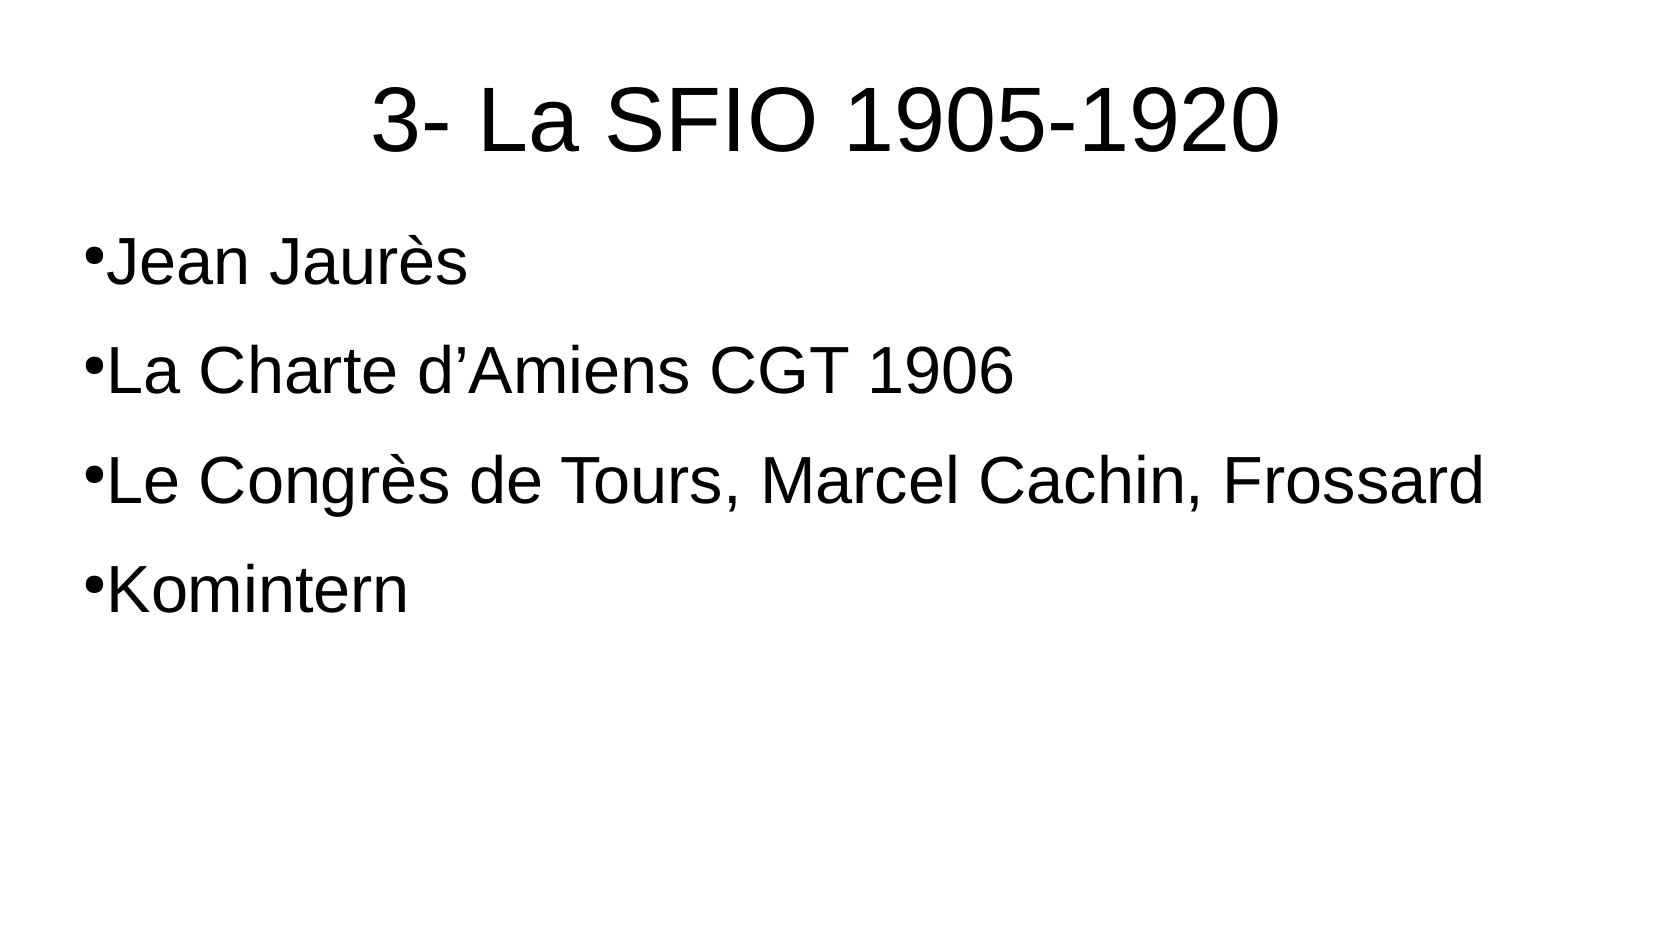

# 3- La SFIO 1905-1920
Jean Jaurès
La Charte d’Amiens CGT 1906
Le Congrès de Tours, Marcel Cachin, Frossard
Komintern